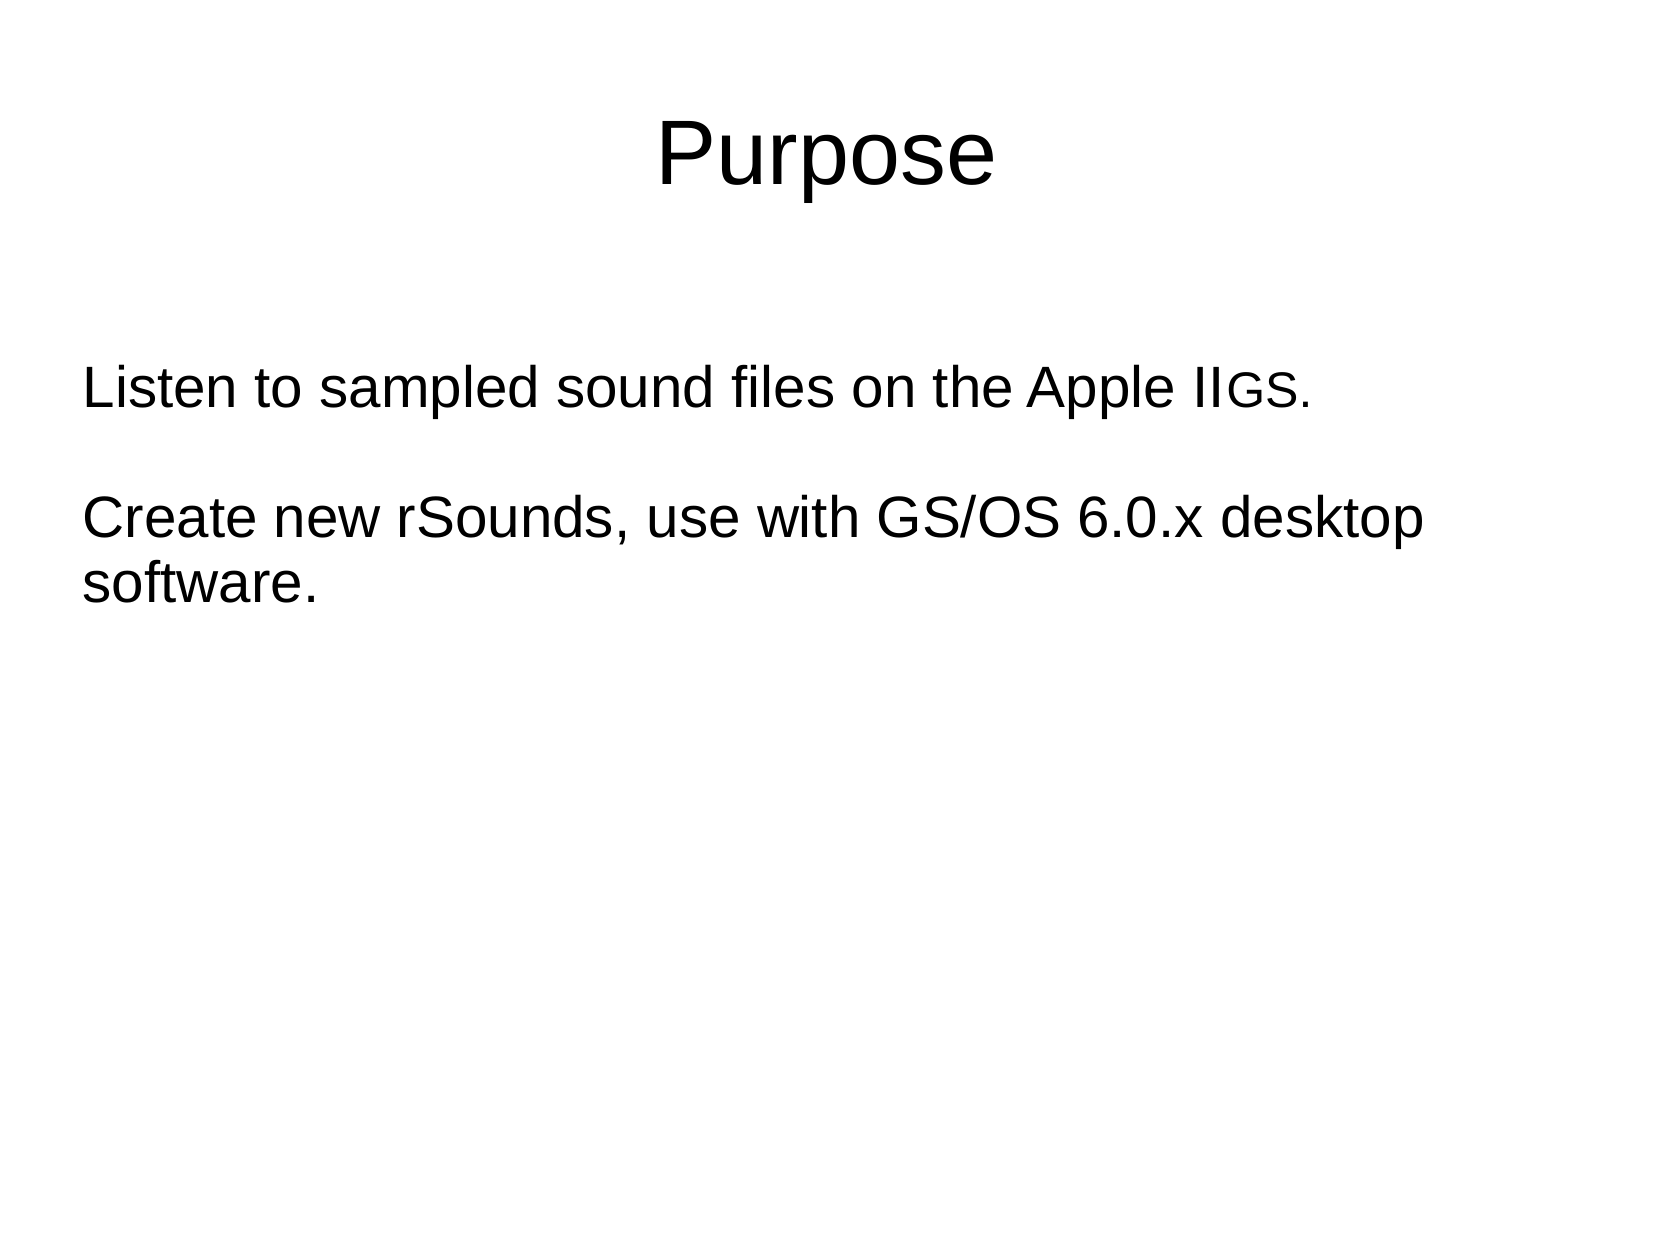

# Purpose
Listen to sampled sound files on the Apple IIGS.
Create new rSounds, use with GS/OS 6.0.x desktop software.